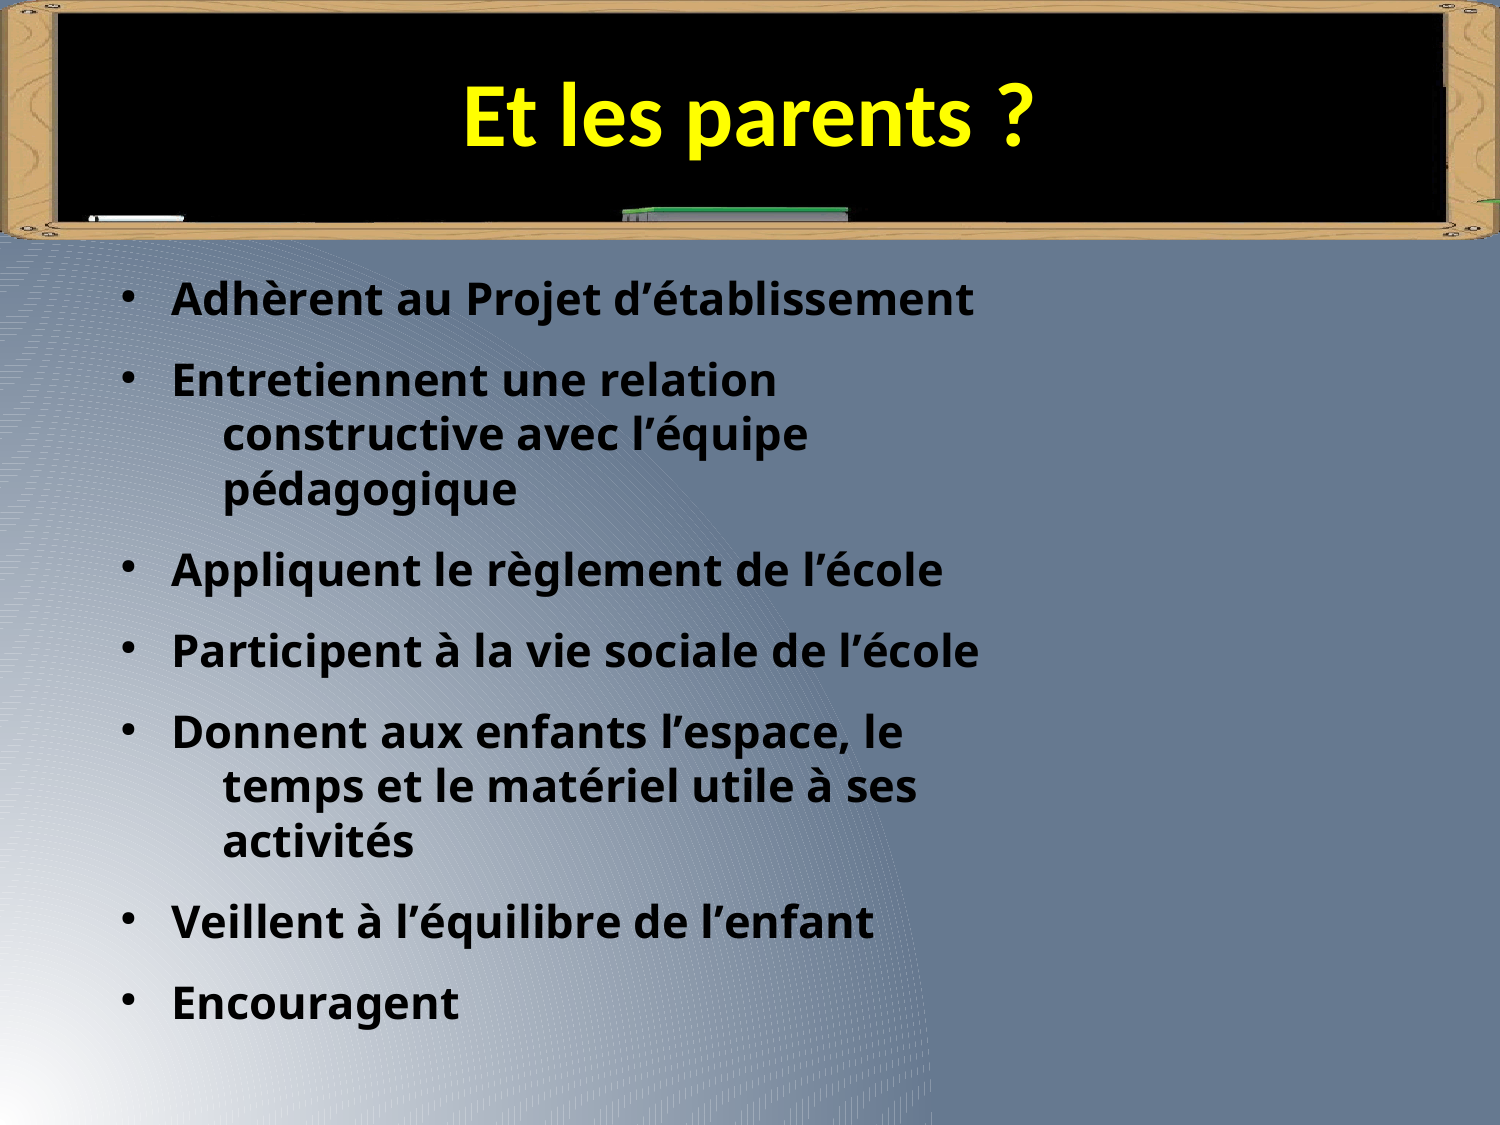

Et les parents ?
Adhèrent au Projet d’établissement
Entretiennent une relation constructive avec l’équipe pédagogique
Appliquent le règlement de l’école
Participent à la vie sociale de l’école
Donnent aux enfants l’espace, le temps et le matériel utile à ses activités
Veillent à l’équilibre de l’enfant
Encouragent